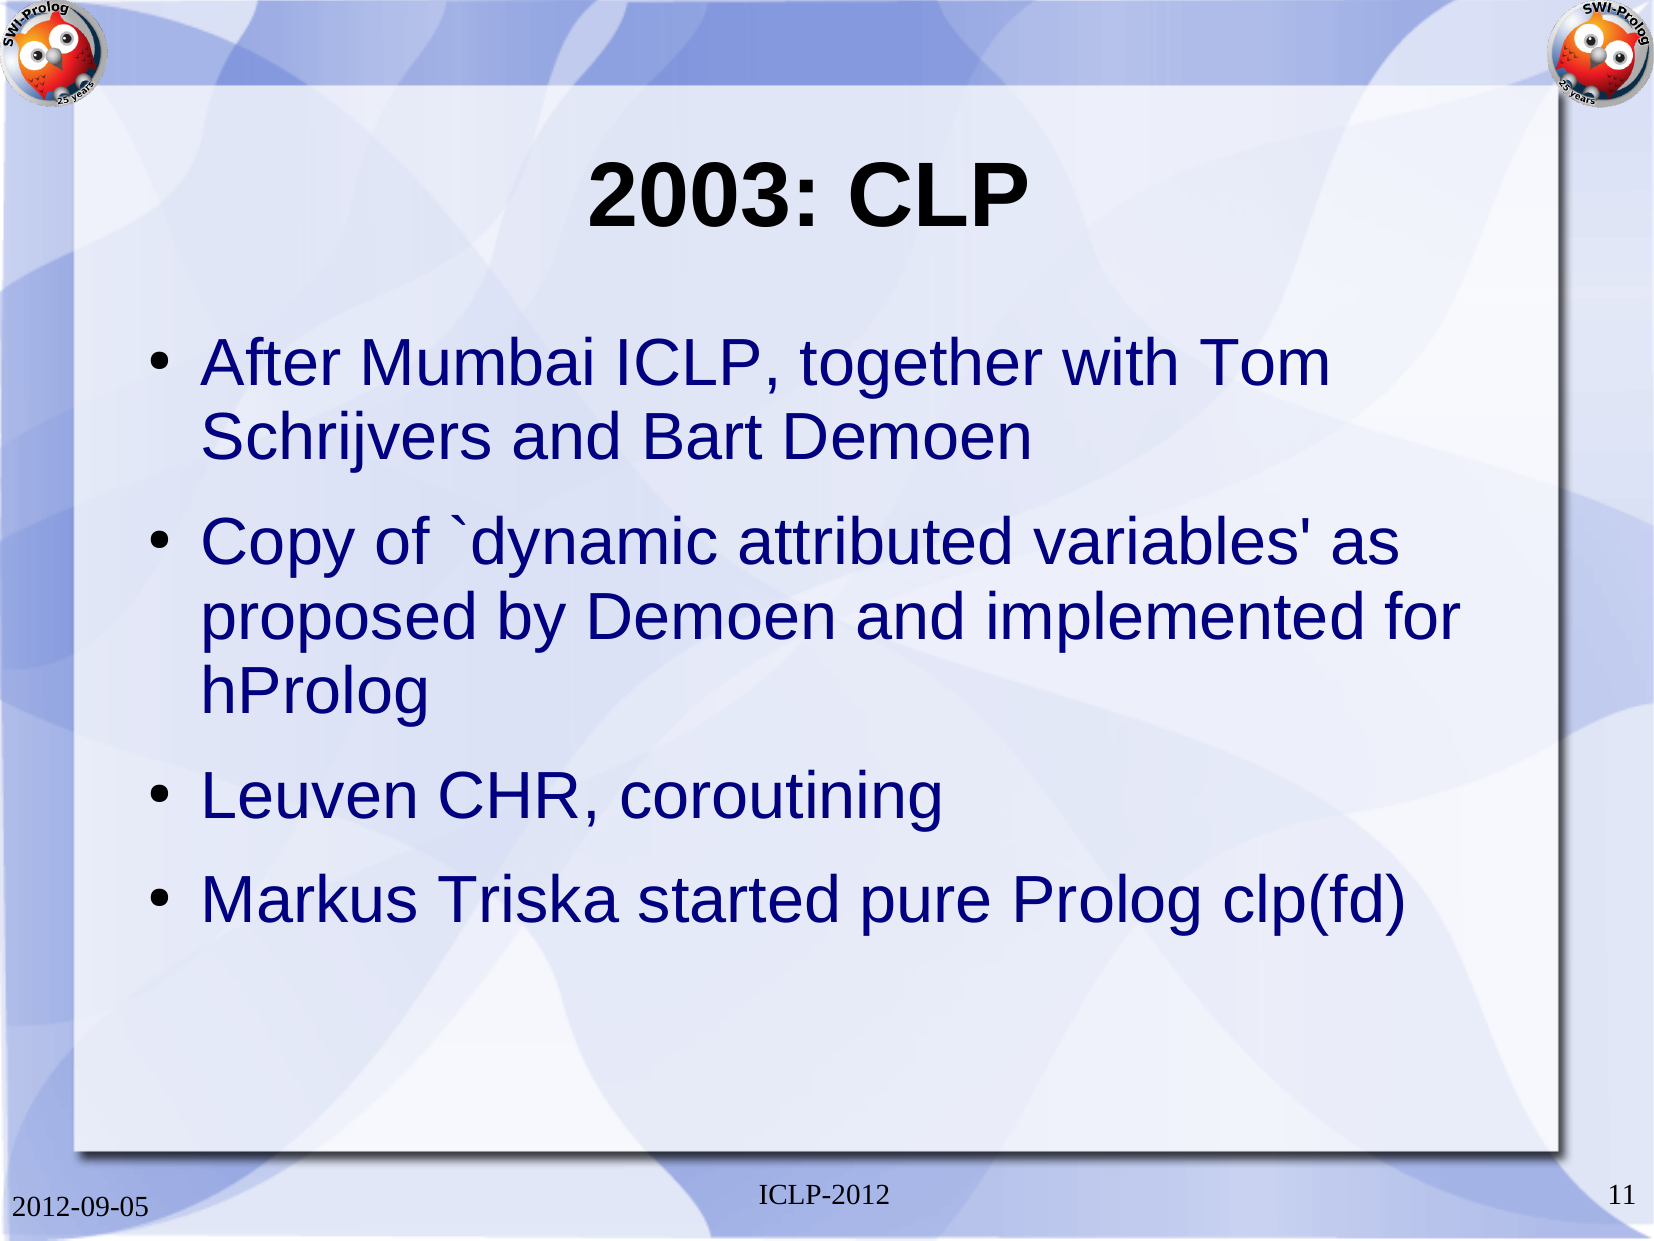

# 2003: CLP
After Mumbai ICLP, together with Tom Schrijvers and Bart Demoen
Copy of `dynamic attributed variables' as proposed by Demoen and implemented for hProlog
Leuven CHR, coroutining
Markus Triska started pure Prolog clp(fd)
ICLP-2012
11
2012-09-05